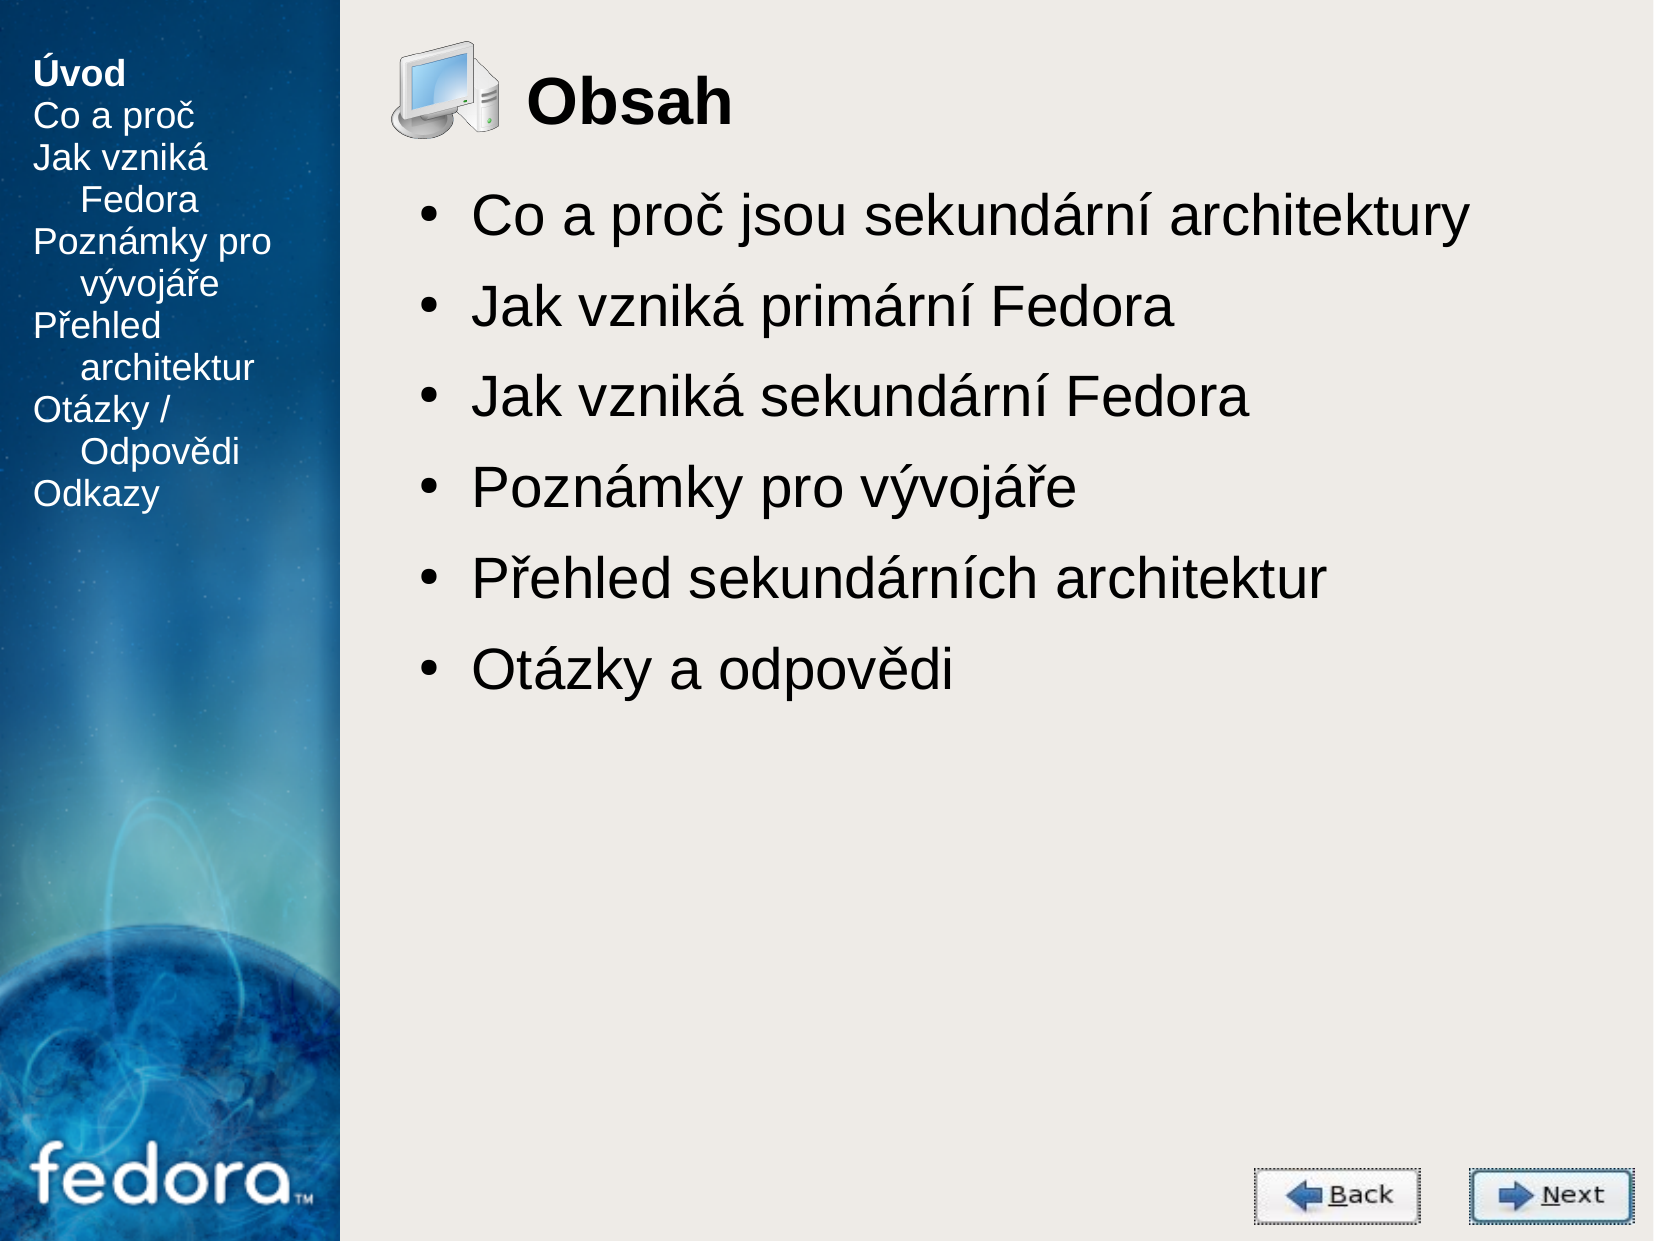

Úvod
Co a proč
Jak vzniká Fedora
Poznámky pro vývojáře
Přehled architektur
Otázky / Odpovědi
Odkazy
# Agenda
Obsah
Co a proč jsou sekundární architektury
Jak vzniká primární Fedora
Jak vzniká sekundární Fedora
Poznámky pro vývojáře
Přehled sekundárních architektur
Otázky a odpovědi